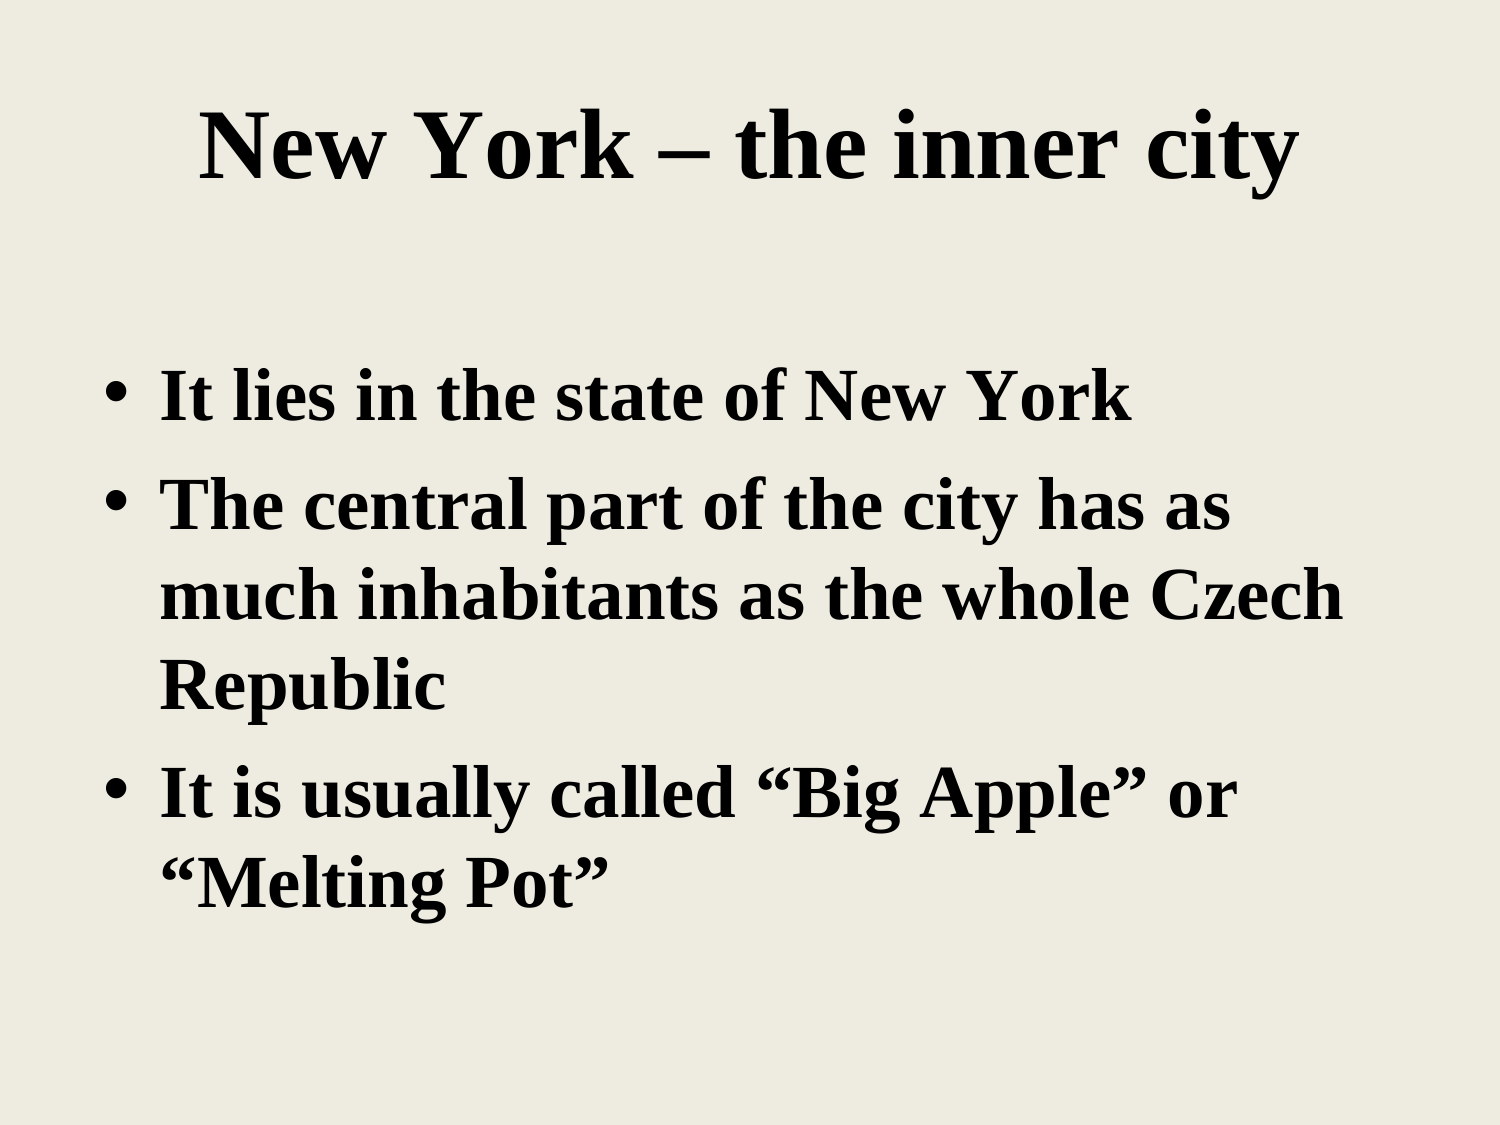

# New York – the inner city
It lies in the state of New York
The central part of the city has as much inhabitants as the whole Czech Republic
It is usually called “Big Apple” or “Melting Pot”